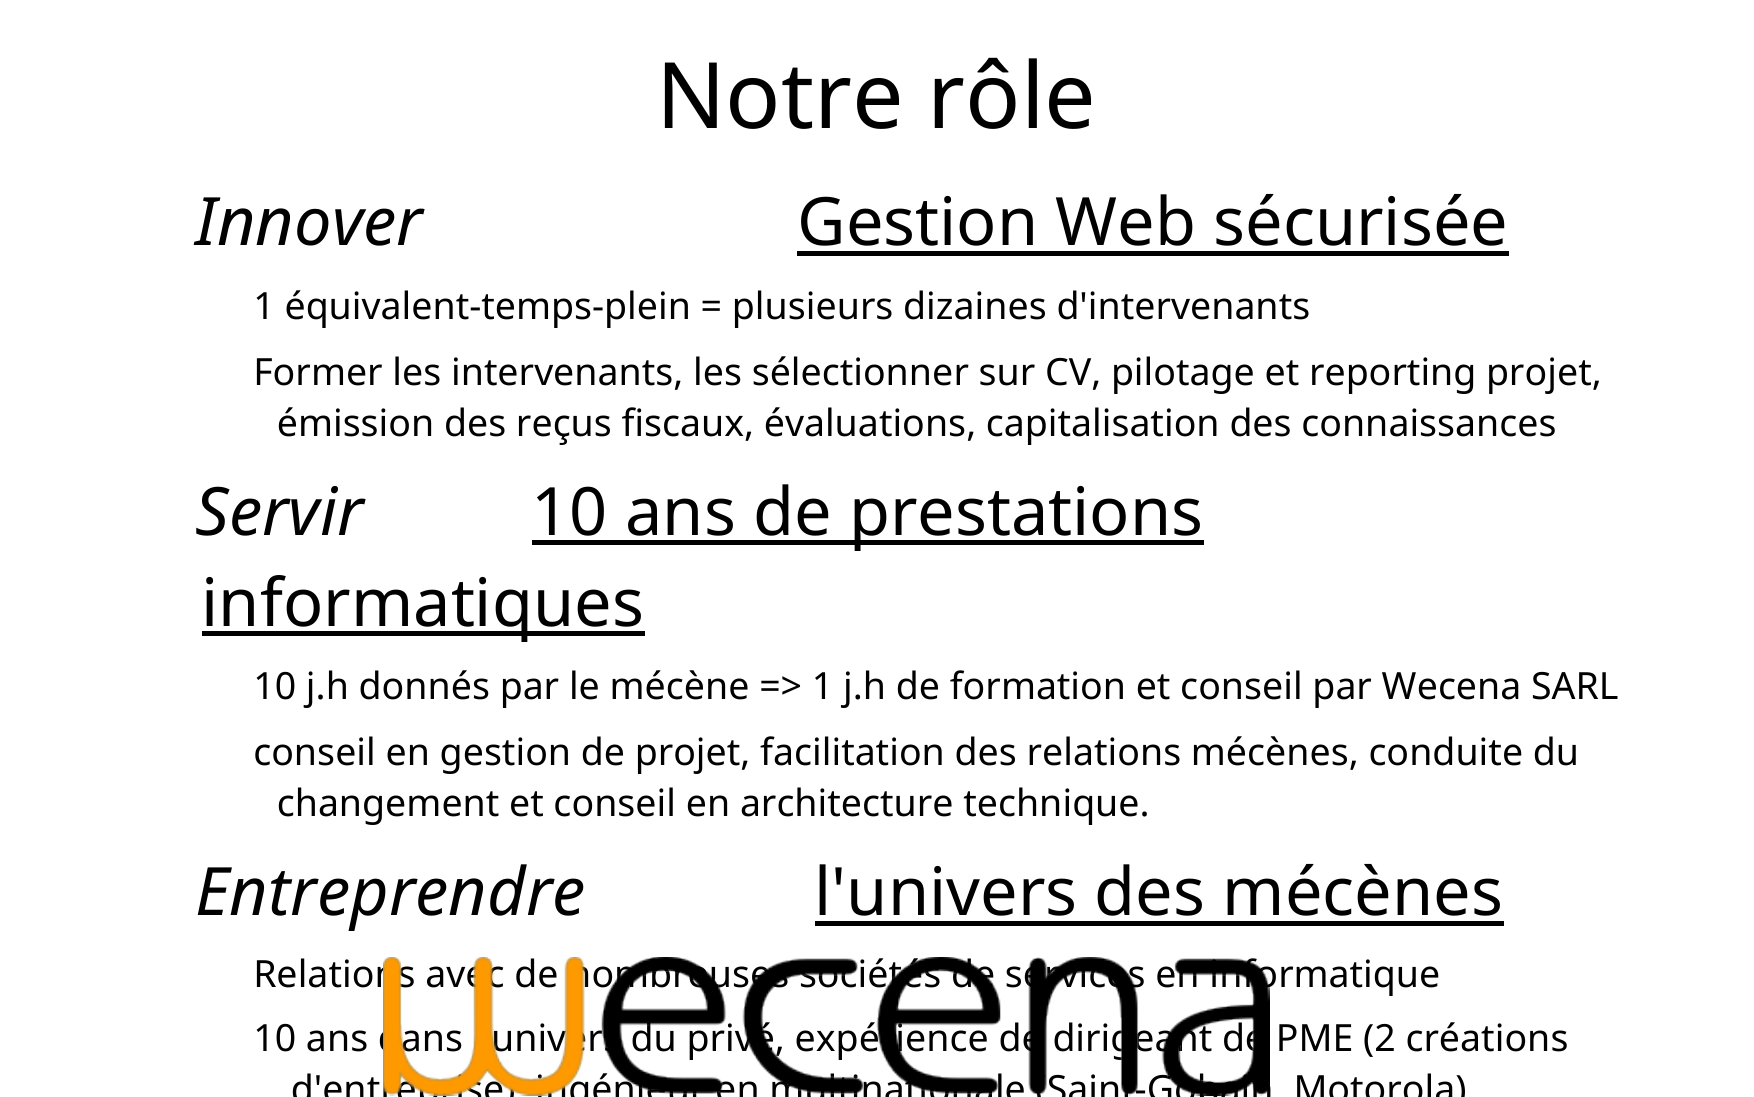

# Notre rôle
 Innover			 Gestion Web sécurisée
1 équivalent-temps-plein = plusieurs dizaines d'intervenants
Former les intervenants, les sélectionner sur CV, pilotage et reporting projet, émission des reçus fiscaux, évaluations, capitalisation des connaissances
 Servir	 10 ans de prestations informatiques
10 j.h donnés par le mécène => 1 j.h de formation et conseil par Wecena SARL
conseil en gestion de projet, facilitation des relations mécènes, conduite du changement et conseil en architecture technique.
 Entreprendre		 l'univers des mécènes
Relations avec de nombreuses sociétés de services en informatique
10 ans dans l'univers du privé, expérience de dirigeant de PME (2 créations d'entreprise), ingénieur en multinationale (Saint-Gobain, Motorola)